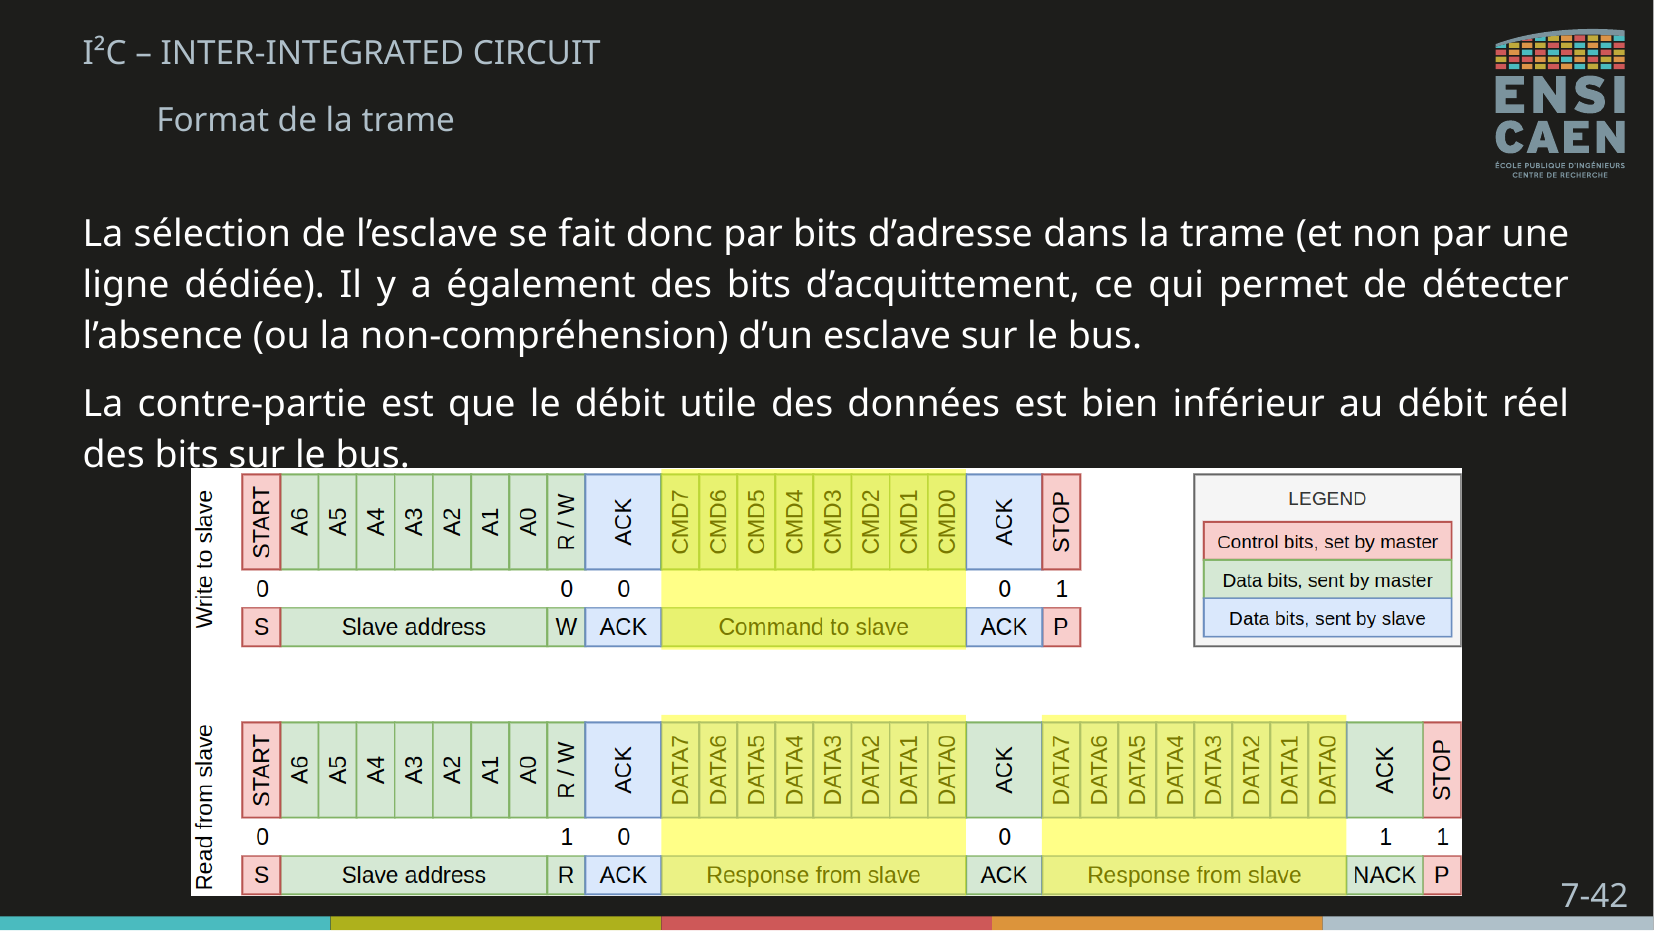

# I²C – INTER-INTEGRATED CIRCUIT Format de la trame
La sélection de l’esclave se fait donc par bits d’adresse dans la trame (et non par une ligne dédiée). Il y a également des bits d’acquittement, ce qui permet de détecter l’absence (ou la non-compréhension) d’un esclave sur le bus.
La contre-partie est que le débit utile des données est bien inférieur au débit réel des bits sur le bus.